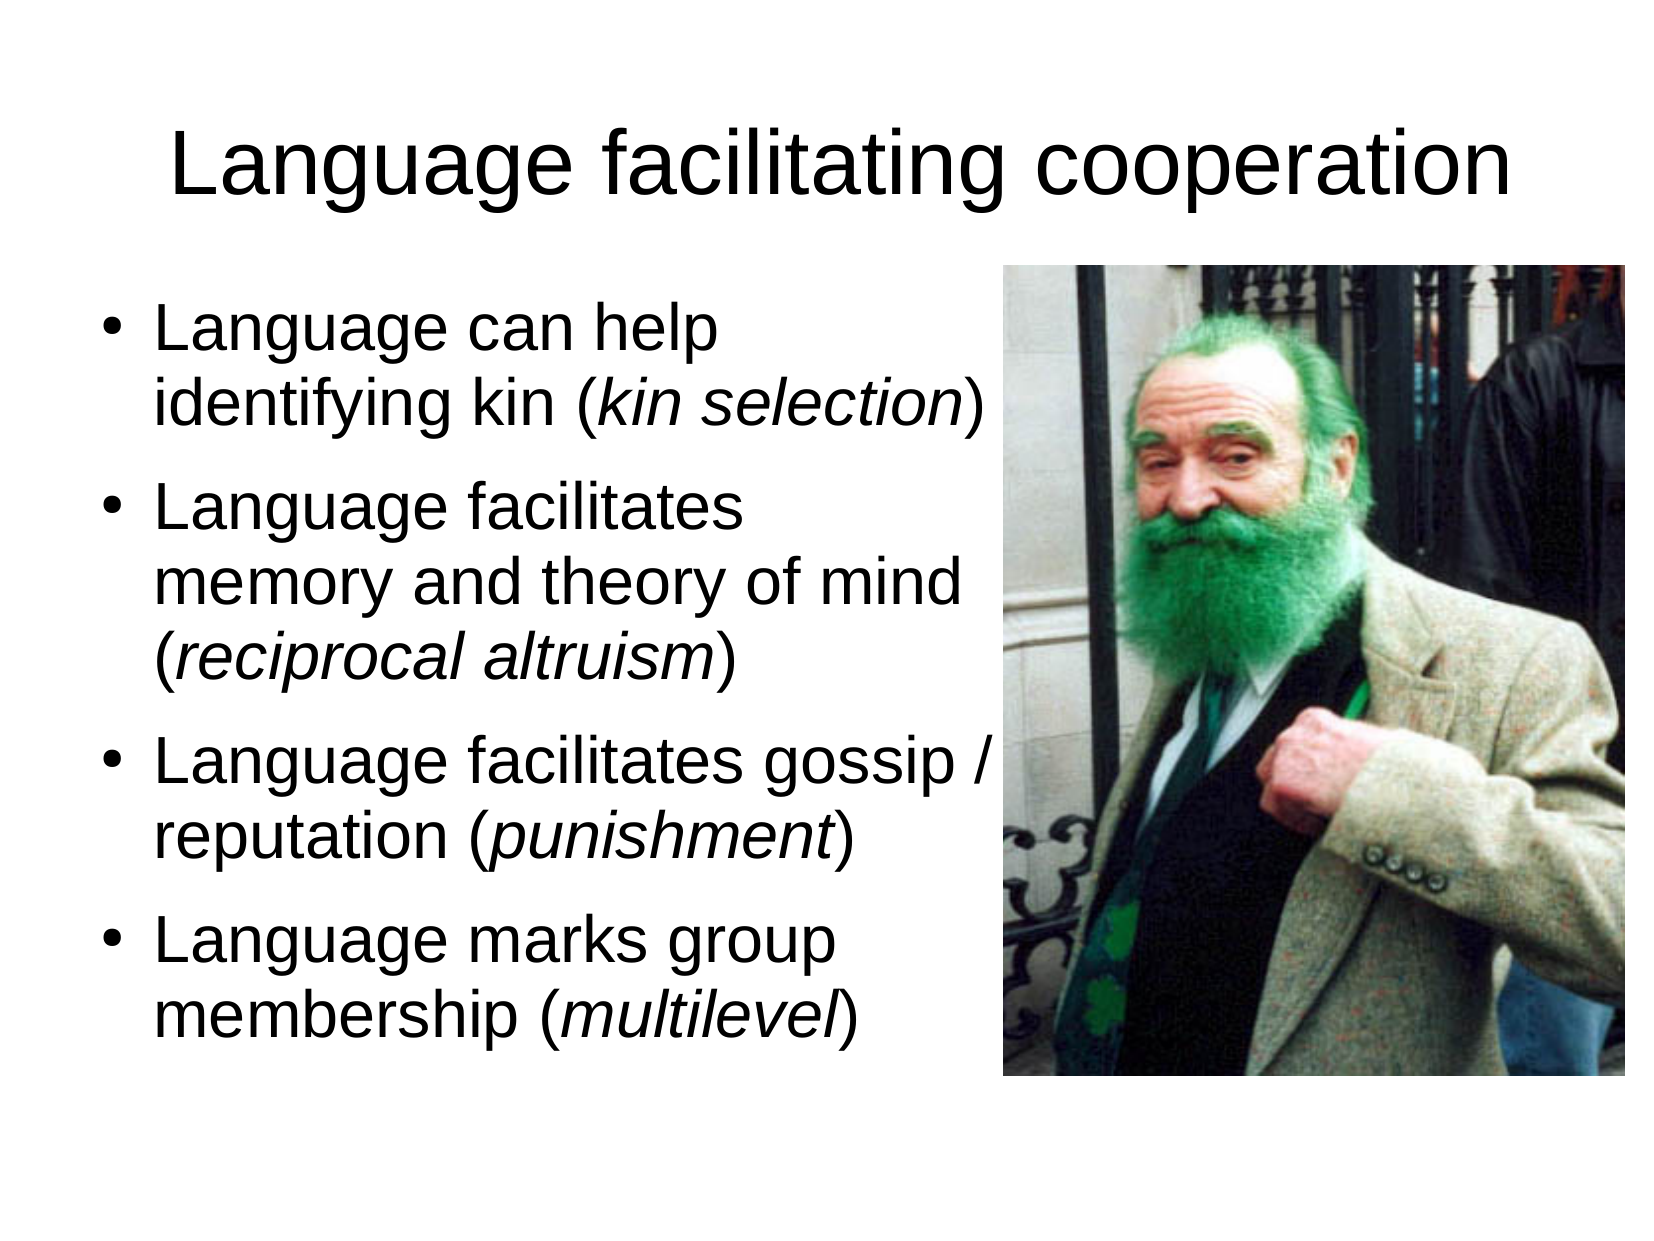

# Language facilitating cooperation
Language can help identifying kin (kin selection)
Language facilitates memory and theory of mind (reciprocal altruism)
Language facilitates gossip / reputation (punishment)
Language marks group membership (multilevel)